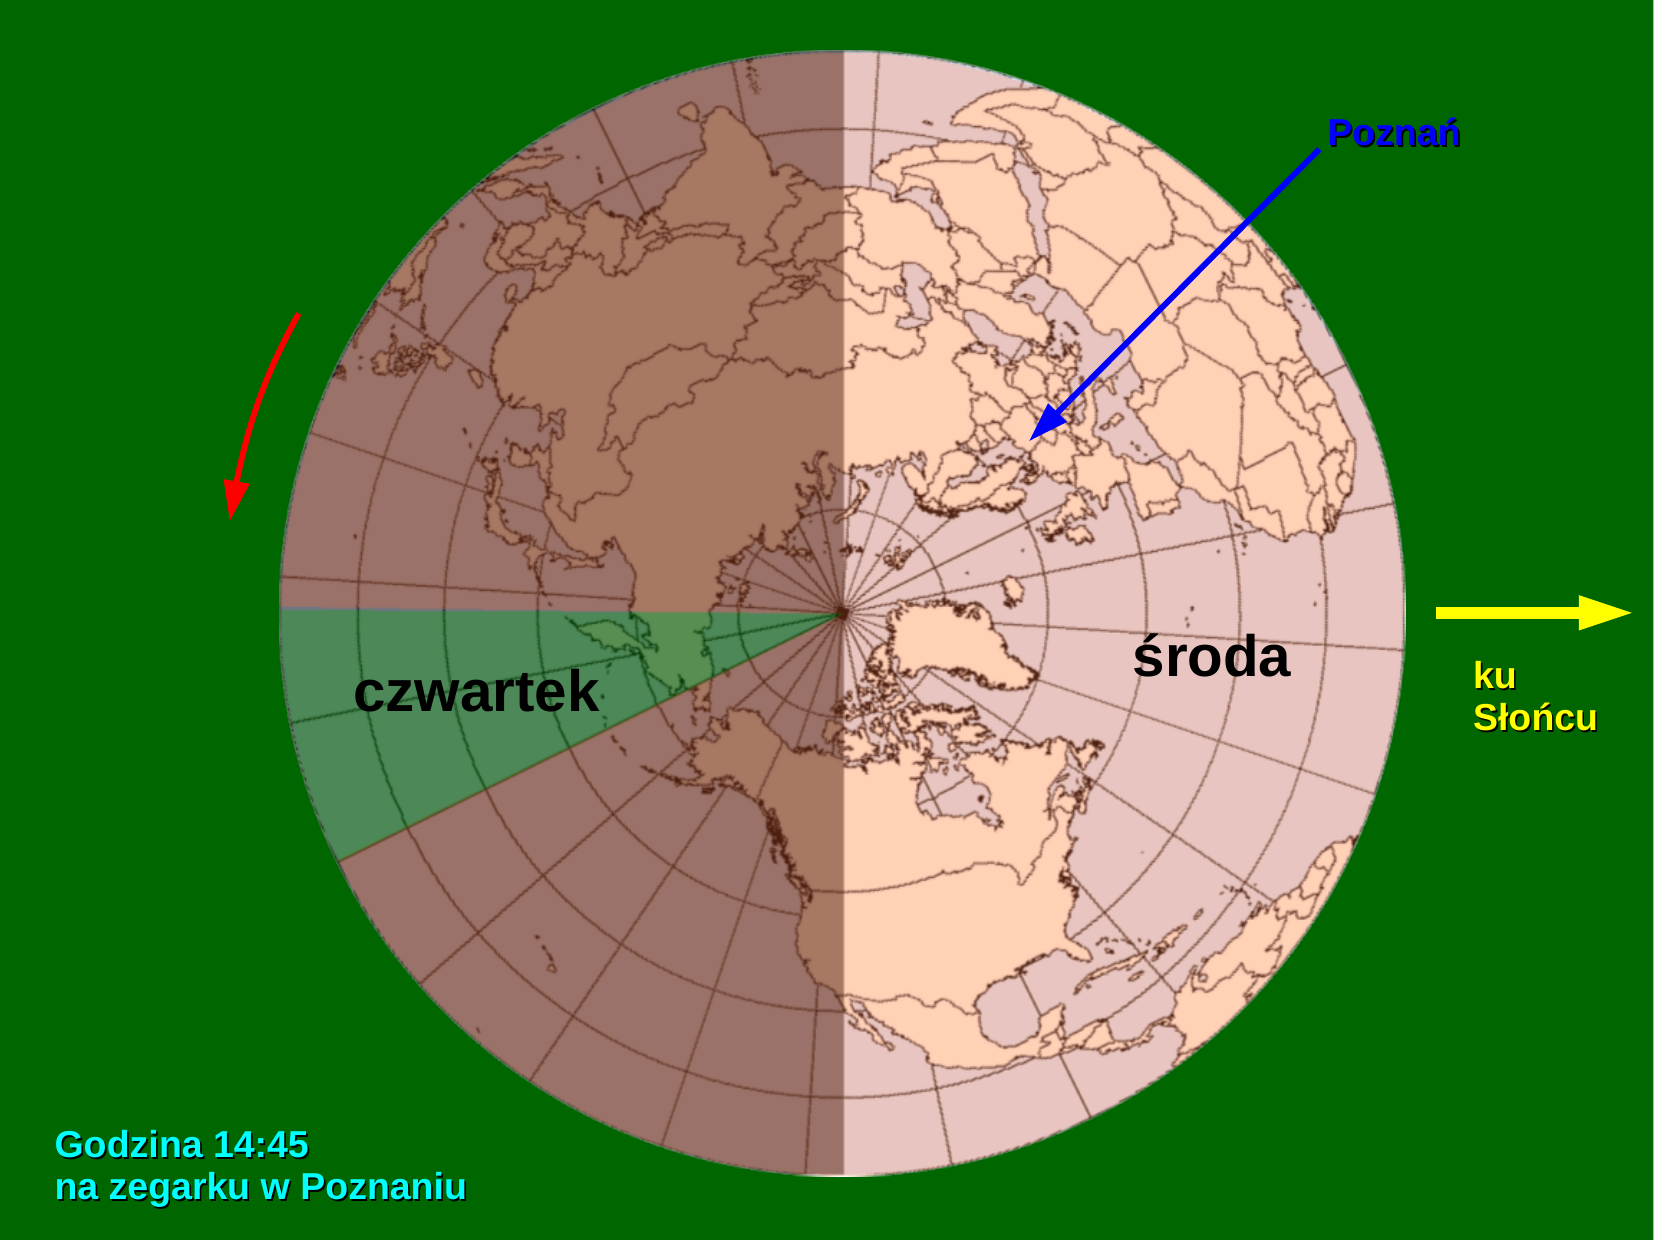

Poznań
środa
ku
Słońcu
czwartek
Godzina 14:45
na zegarku w Poznaniu